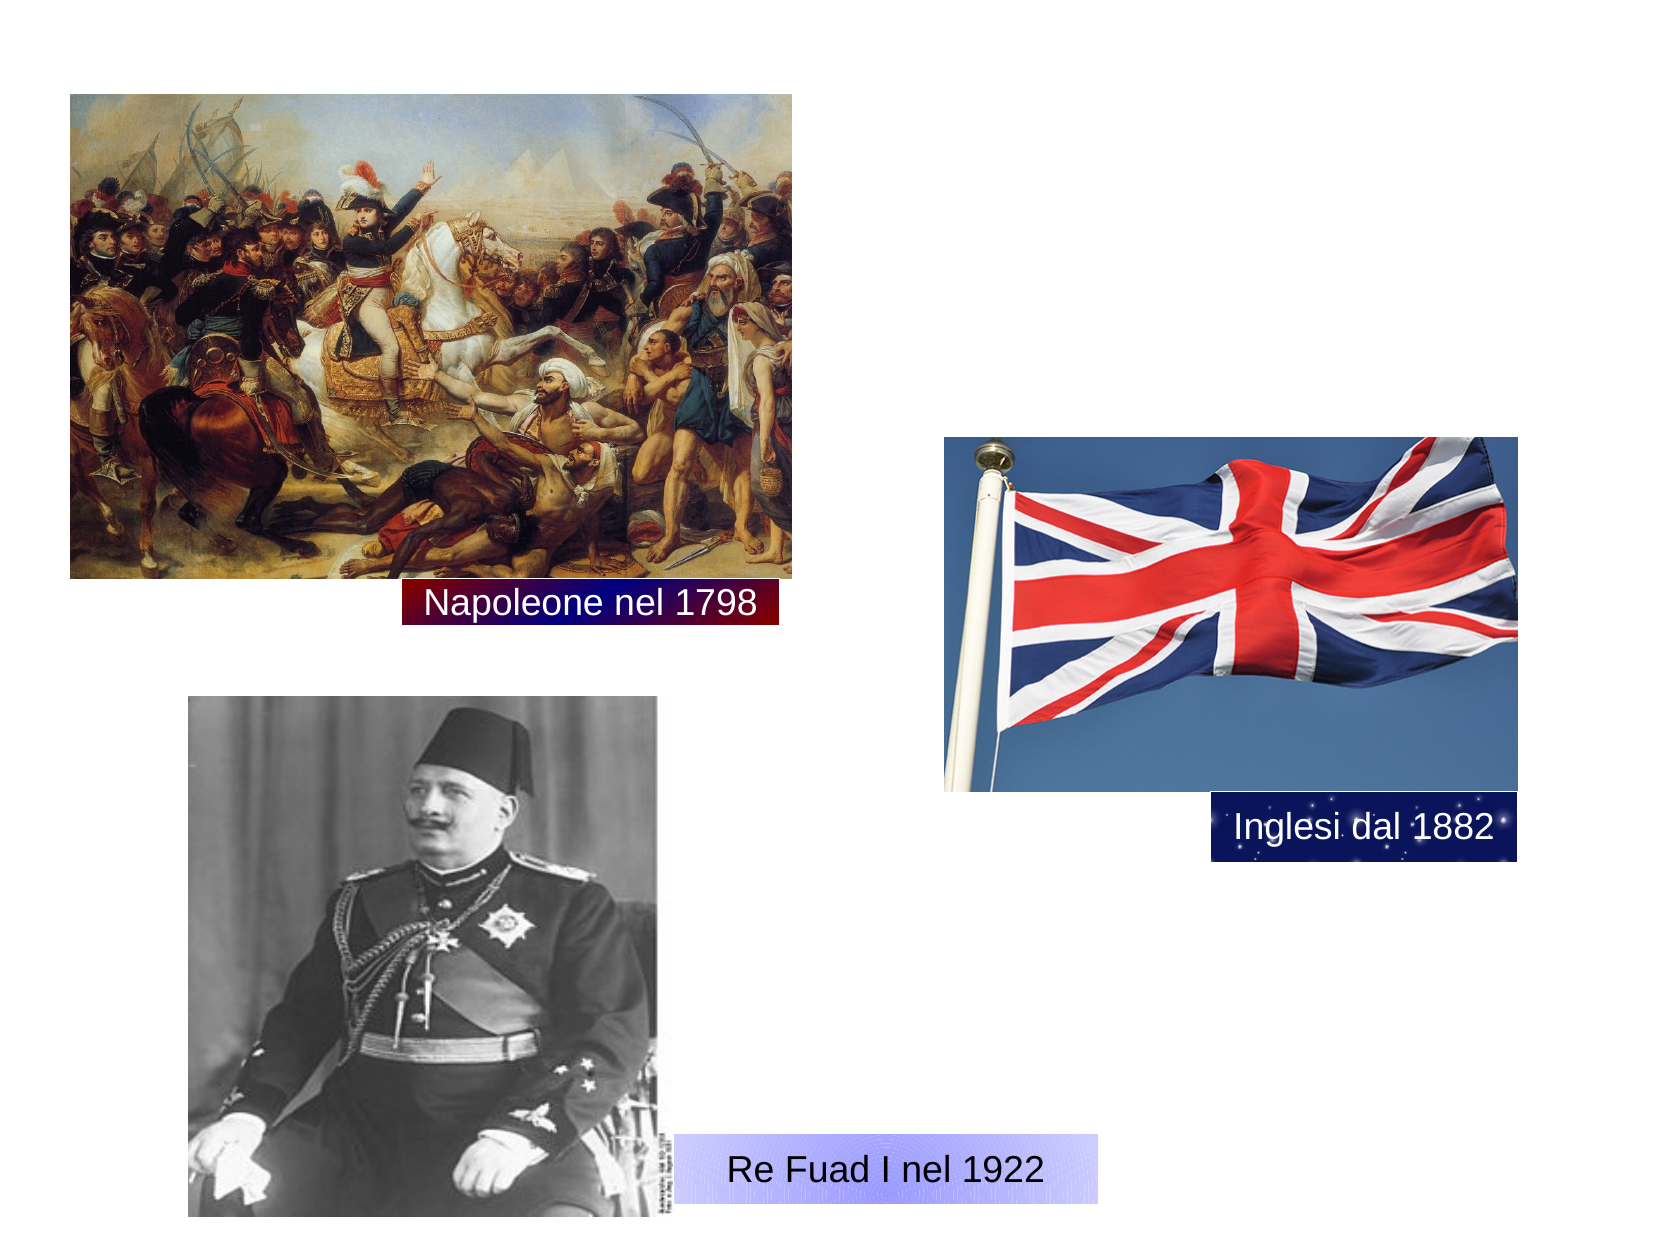

Napoleone nel 1798
Inglesi dal 1882
Re Fuad I nel 1922